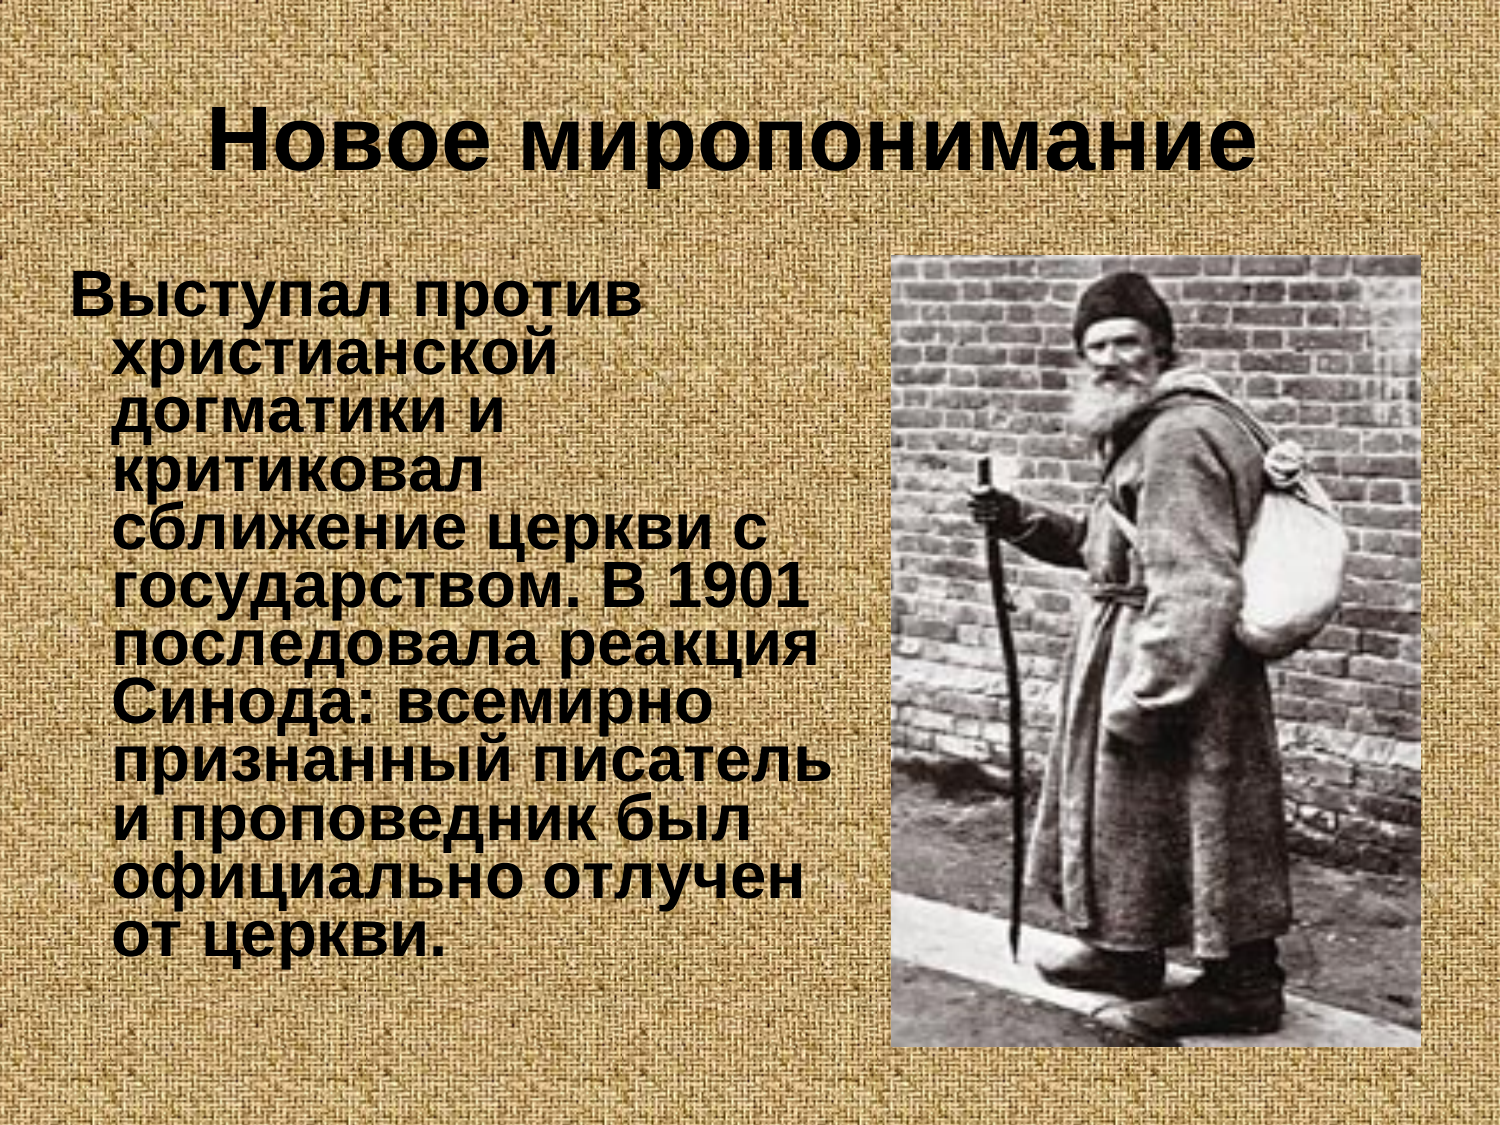

# Новое миропонимание
 Выступал против христианской догматики и критиковал сближение церкви с государством. В 1901 последовала реакция Синода: всемирно признанный писатель и проповедник был официально отлучен от церкви.